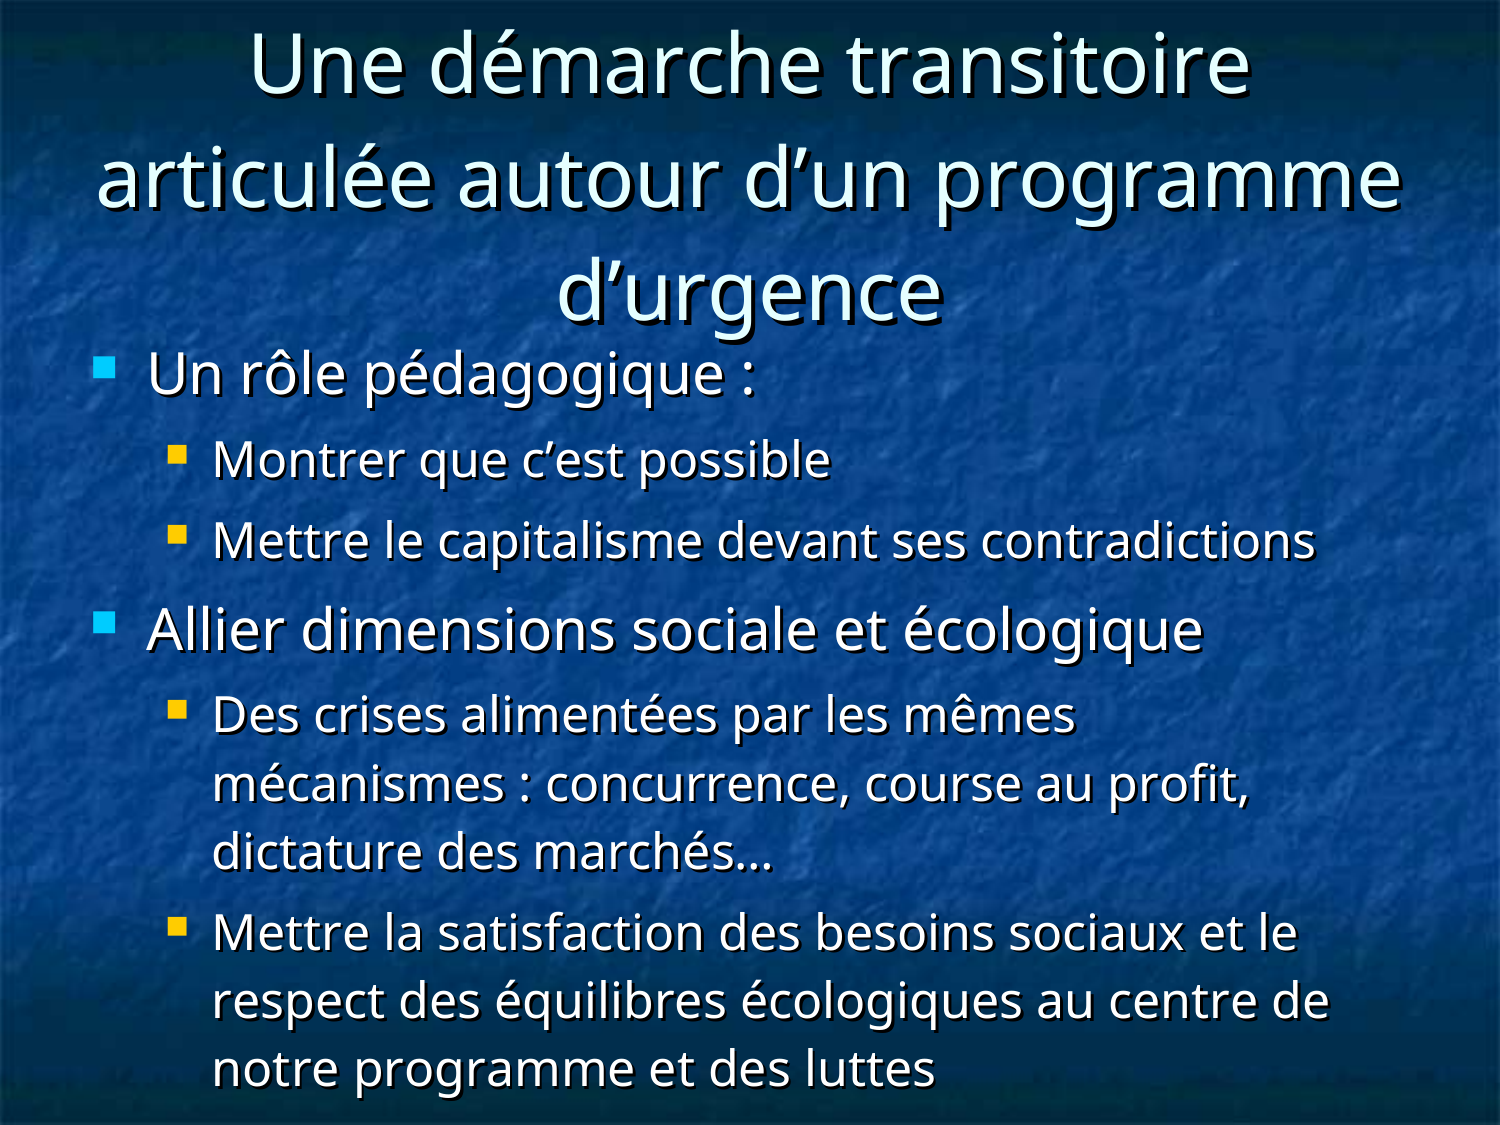

# Une démarche transitoire articulée autour d’un programme d’urgence
Un rôle pédagogique :
Montrer que c’est possible
Mettre le capitalisme devant ses contradictions
Allier dimensions sociale et écologique
Des crises alimentées par les mêmes mécanismes : concurrence, course au profit, dictature des marchés…
Mettre la satisfaction des besoins sociaux et le respect des équilibres écologiques au centre de notre programme et des luttes